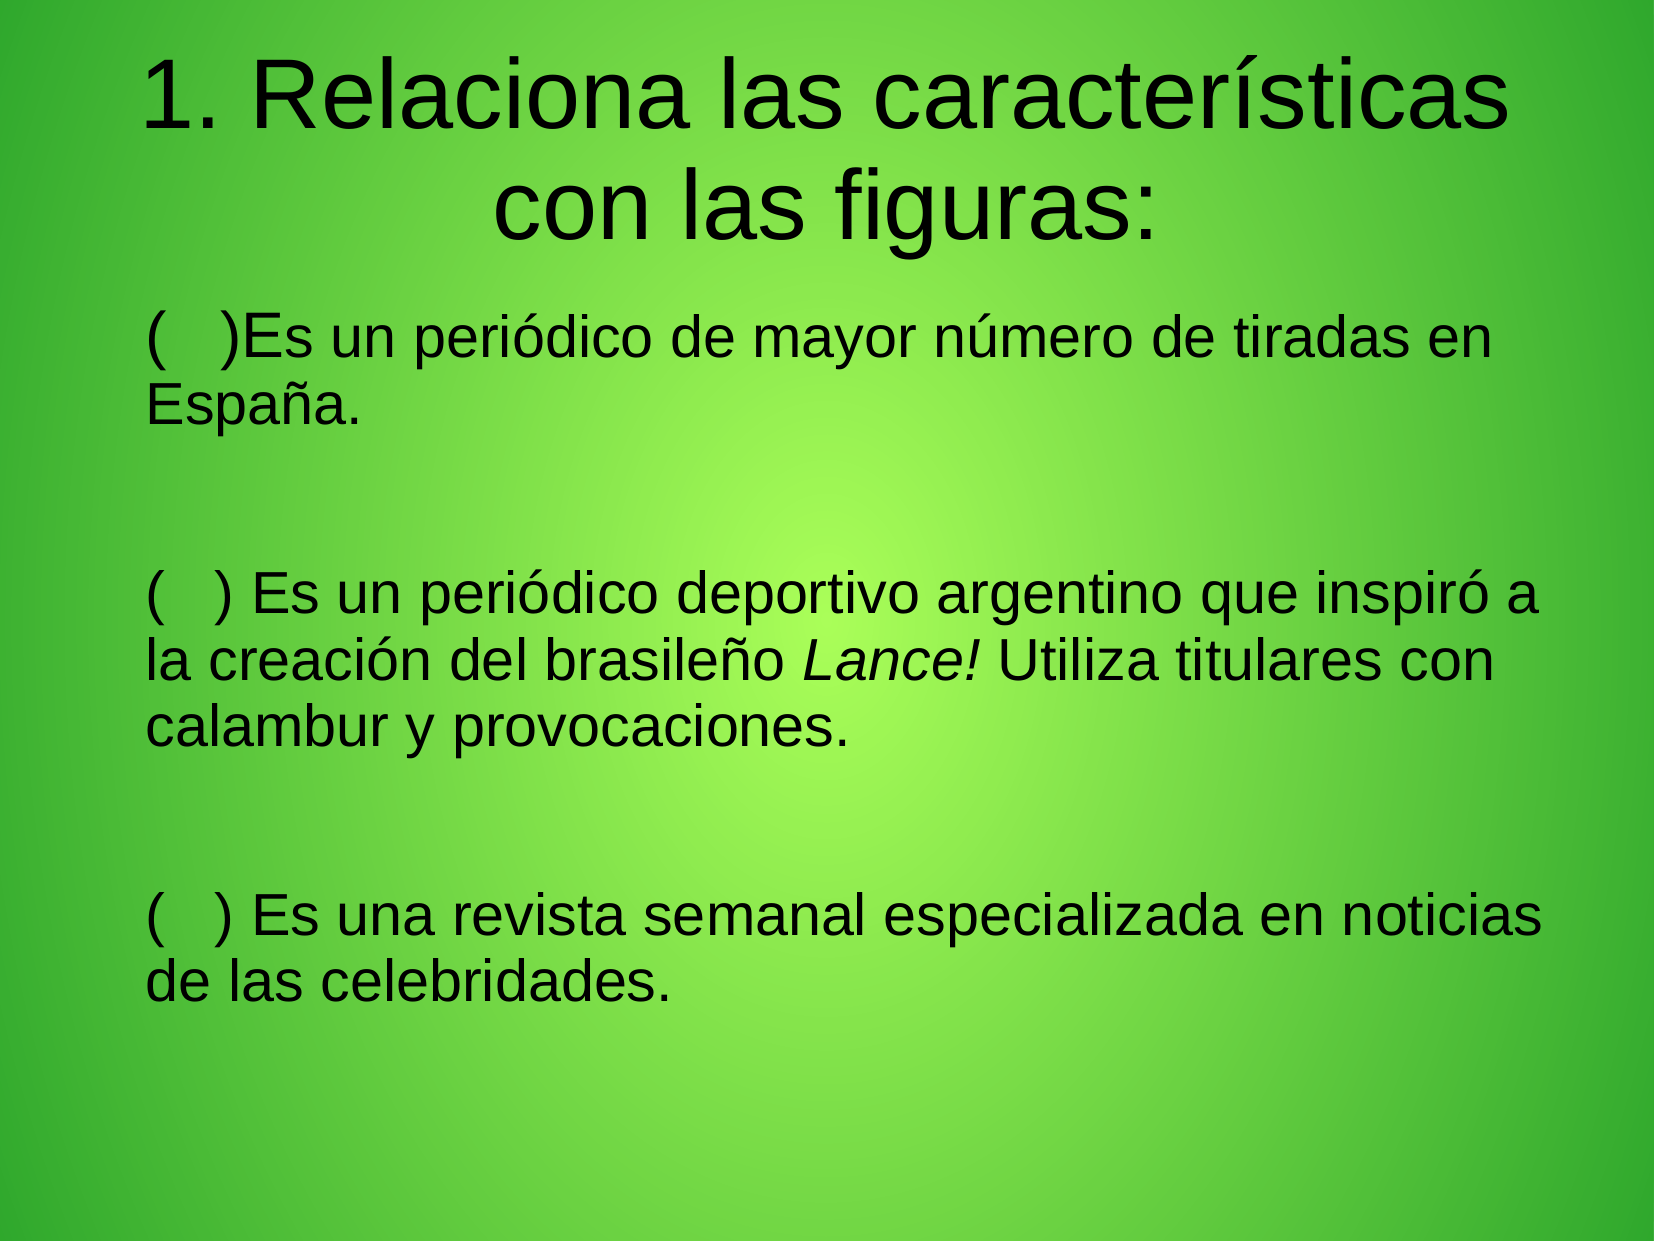

# 1. Relaciona las características con las figuras:
( )Es un periódico de mayor número de tiradas en España.
( ) Es un periódico deportivo argentino que inspiró a la creación del brasileño Lance! Utiliza titulares con calambur y provocaciones.
( ) Es una revista semanal especializada en noticias de las celebridades.